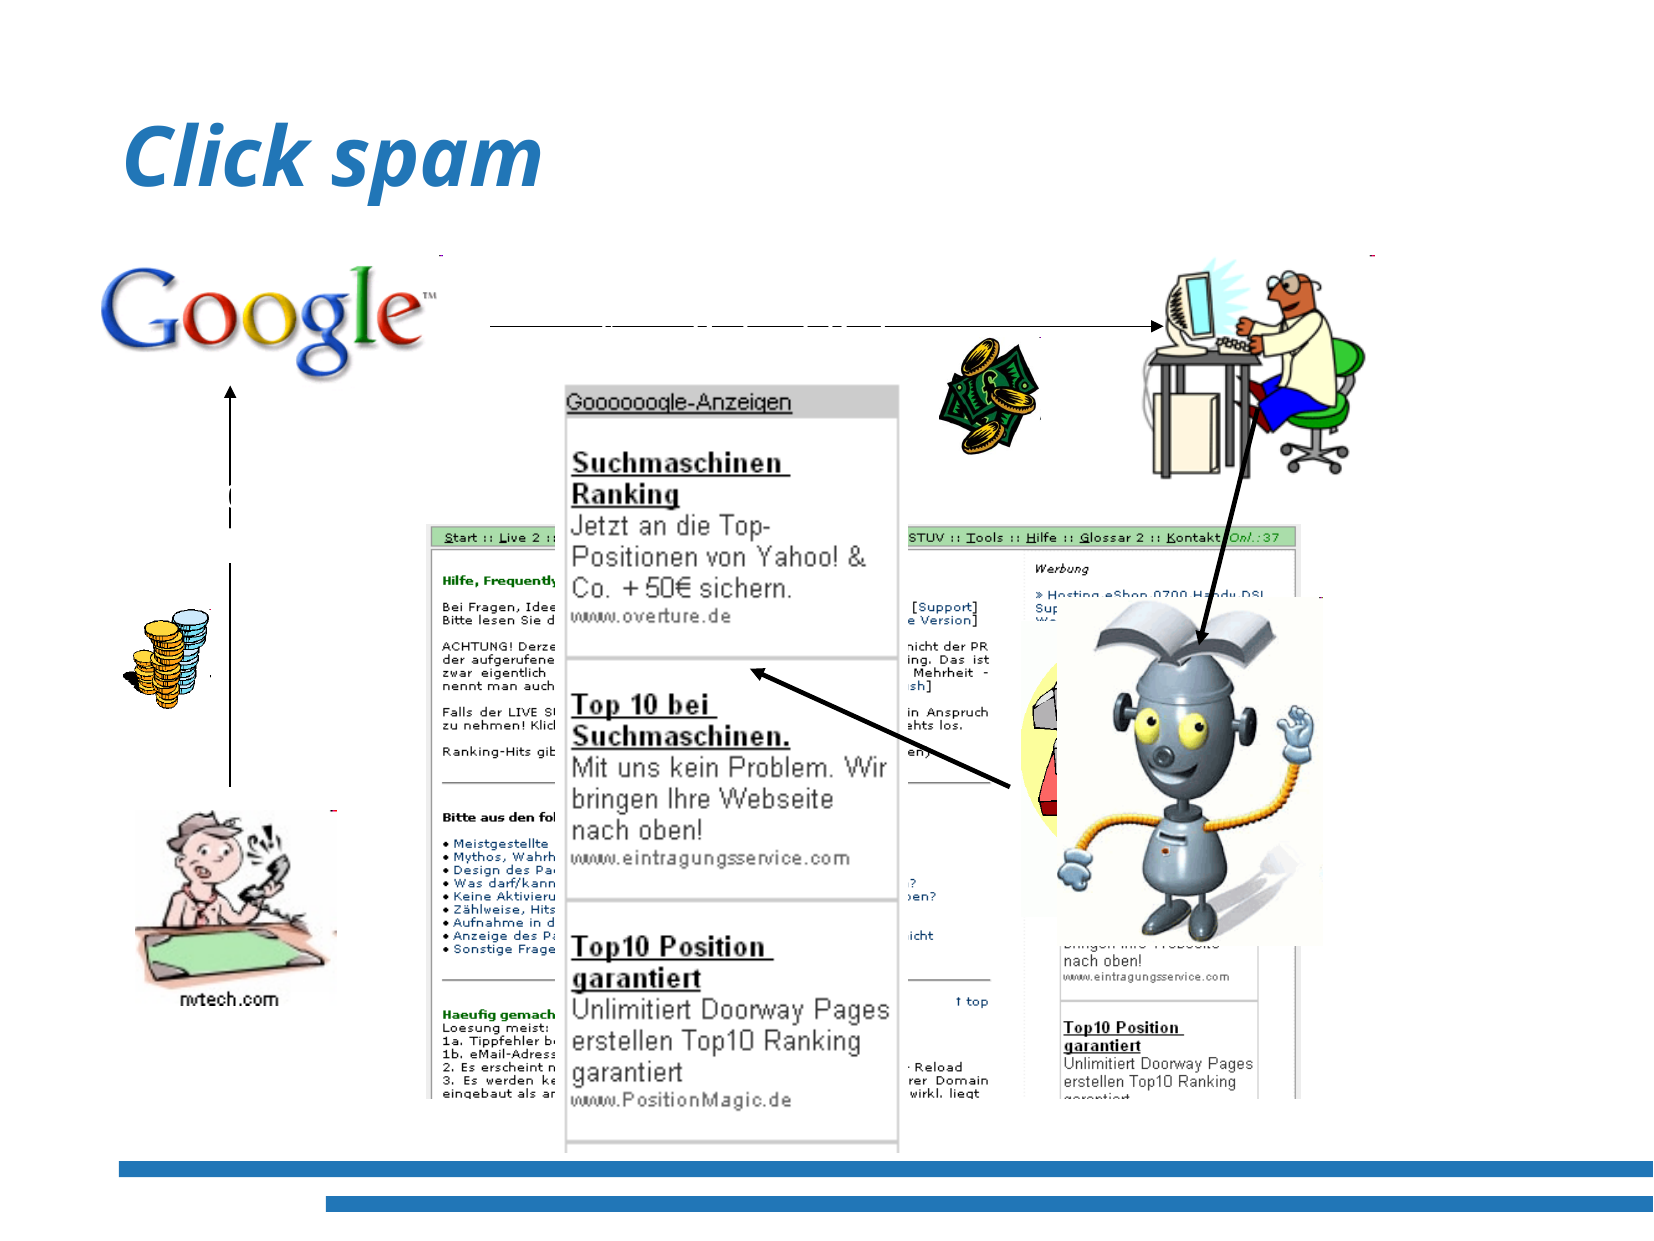

# Click spam
Pays money to owners of web pages for clicked links
pays money
for clicked links